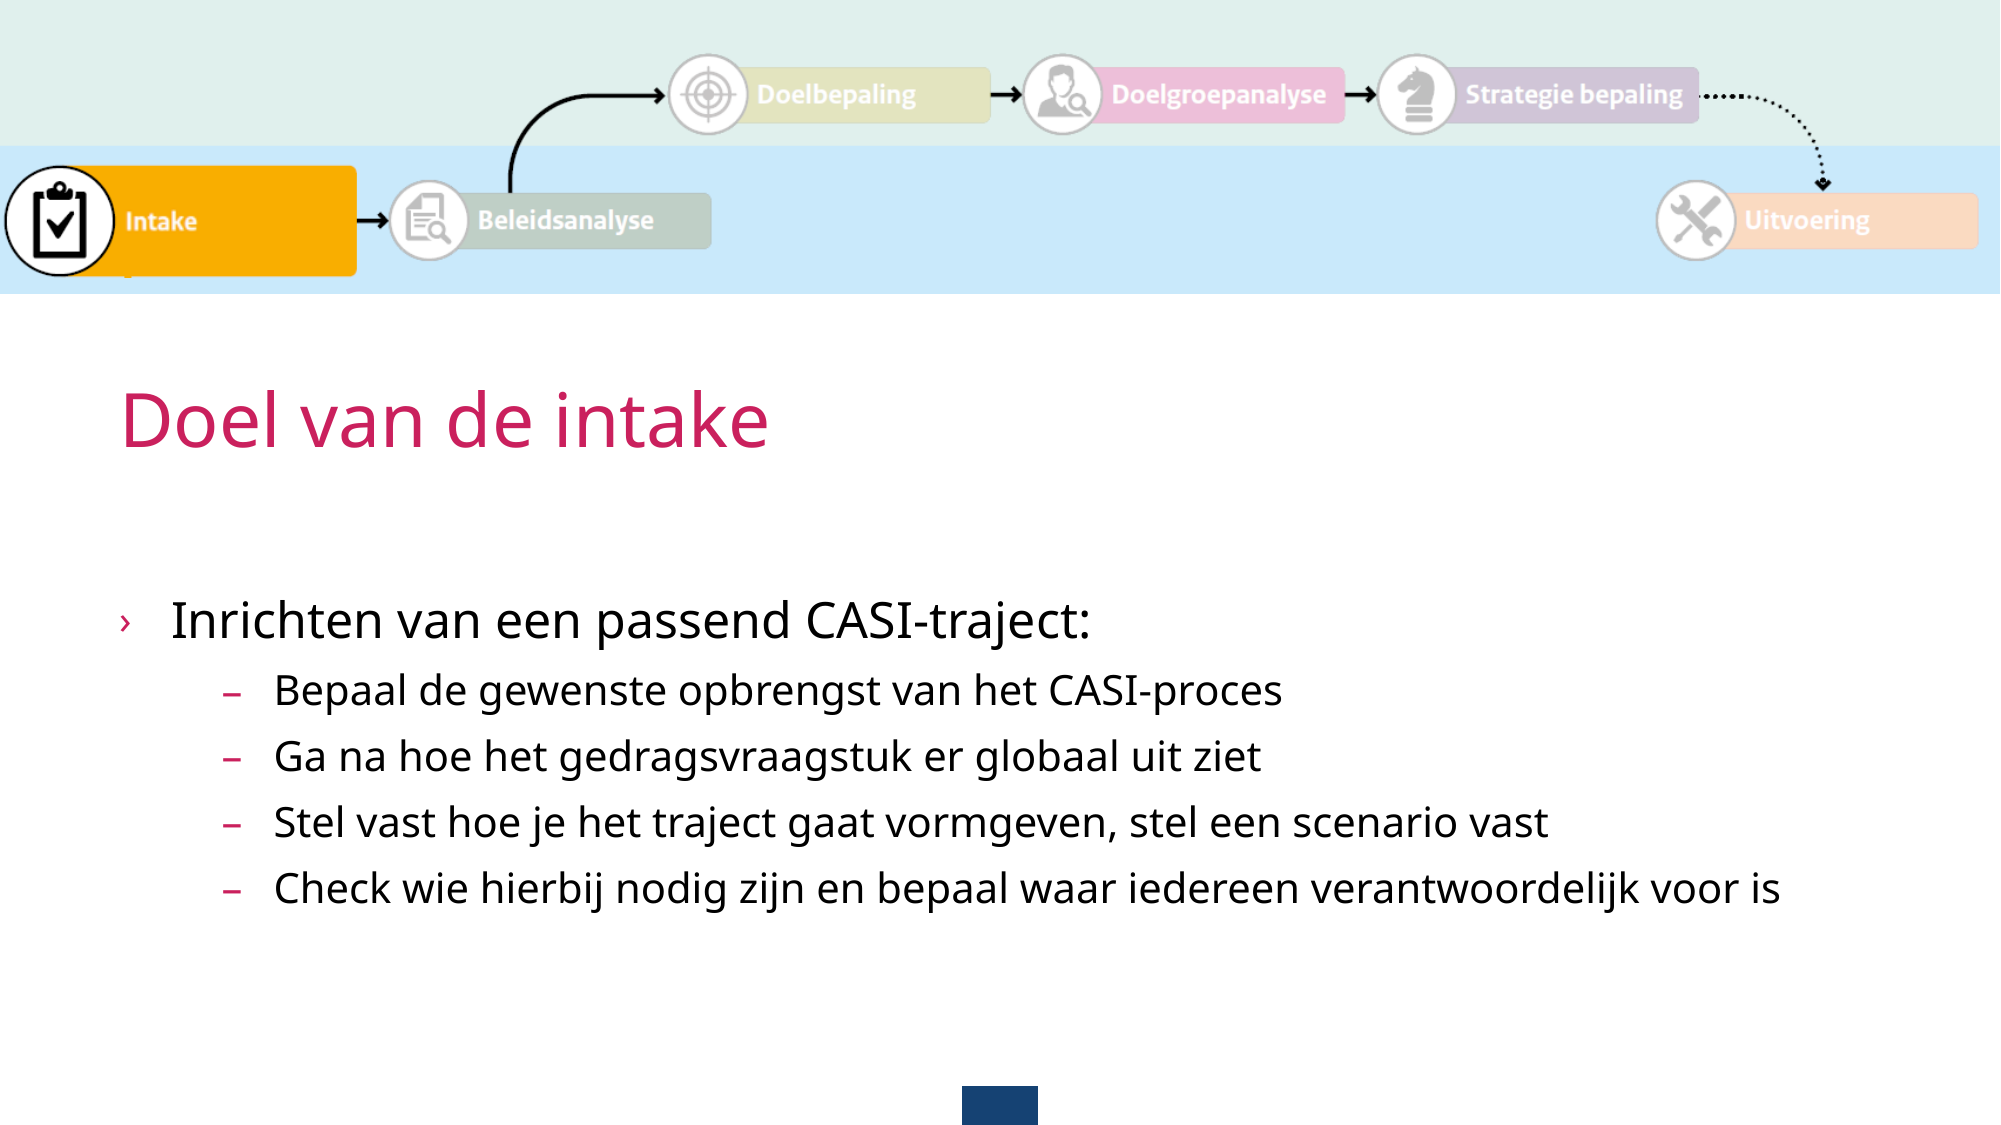

# Doel van de intake
Inrichten van een passend CASI-traject:
Bepaal de gewenste opbrengst van het CASI-proces
Ga na hoe het gedragsvraagstuk er globaal uit ziet
Stel vast hoe je het traject gaat vormgeven, stel een scenario vast
Check wie hierbij nodig zijn en bepaal waar iedereen verantwoordelijk voor is